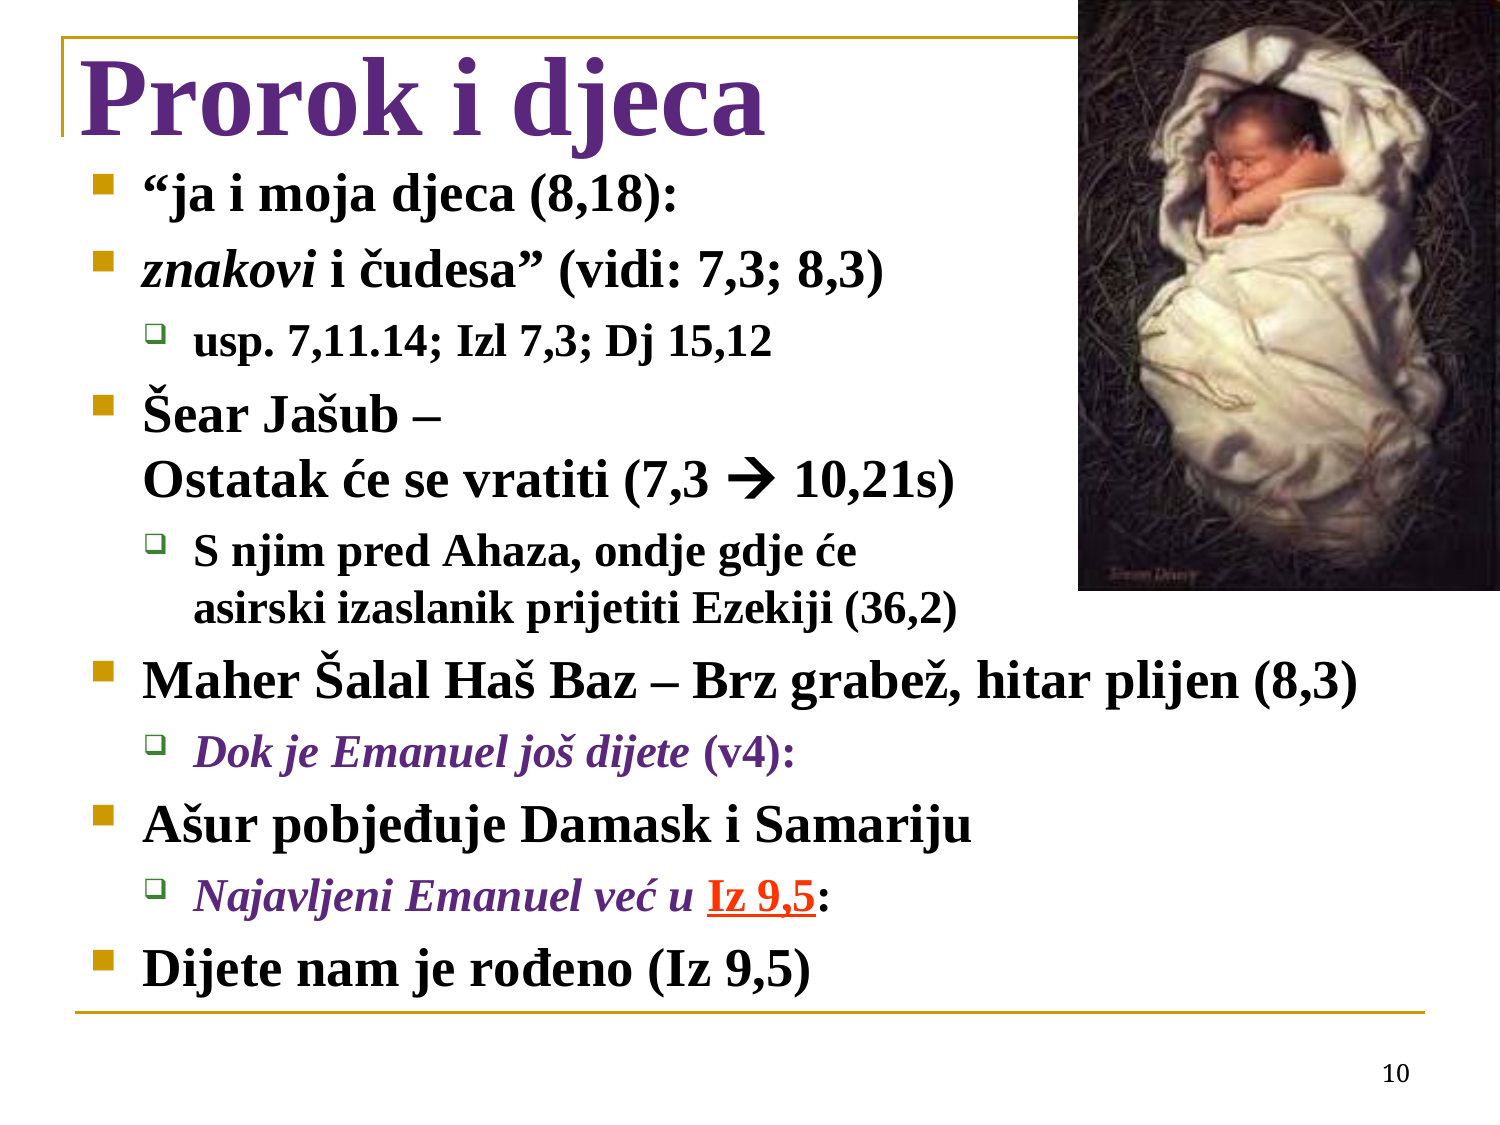

# Prorok i djeca
“ja i moja djeca (8,18):
znakovi i čudesa” (vidi: 7,3; 8,3)
usp. 7,11.14; Izl 7,3; Dj 15,12
Šear Jašub –
Ostatak će se vratiti (7,3  10,21s)
S njim pred Ahaza, ondje gdje će
asirski izaslanik prijetiti Ezekiji (36,2)
Maher Šalal Haš Baz – Brz grabež, hitar plijen (8,3)
Dok je Emanuel još dijete (v4):
Ašur pobjeđuje Damask i Samariju
Najavljeni Emanuel već u Iz 9,5:
Dijete nam je rođeno (Iz 9,5)